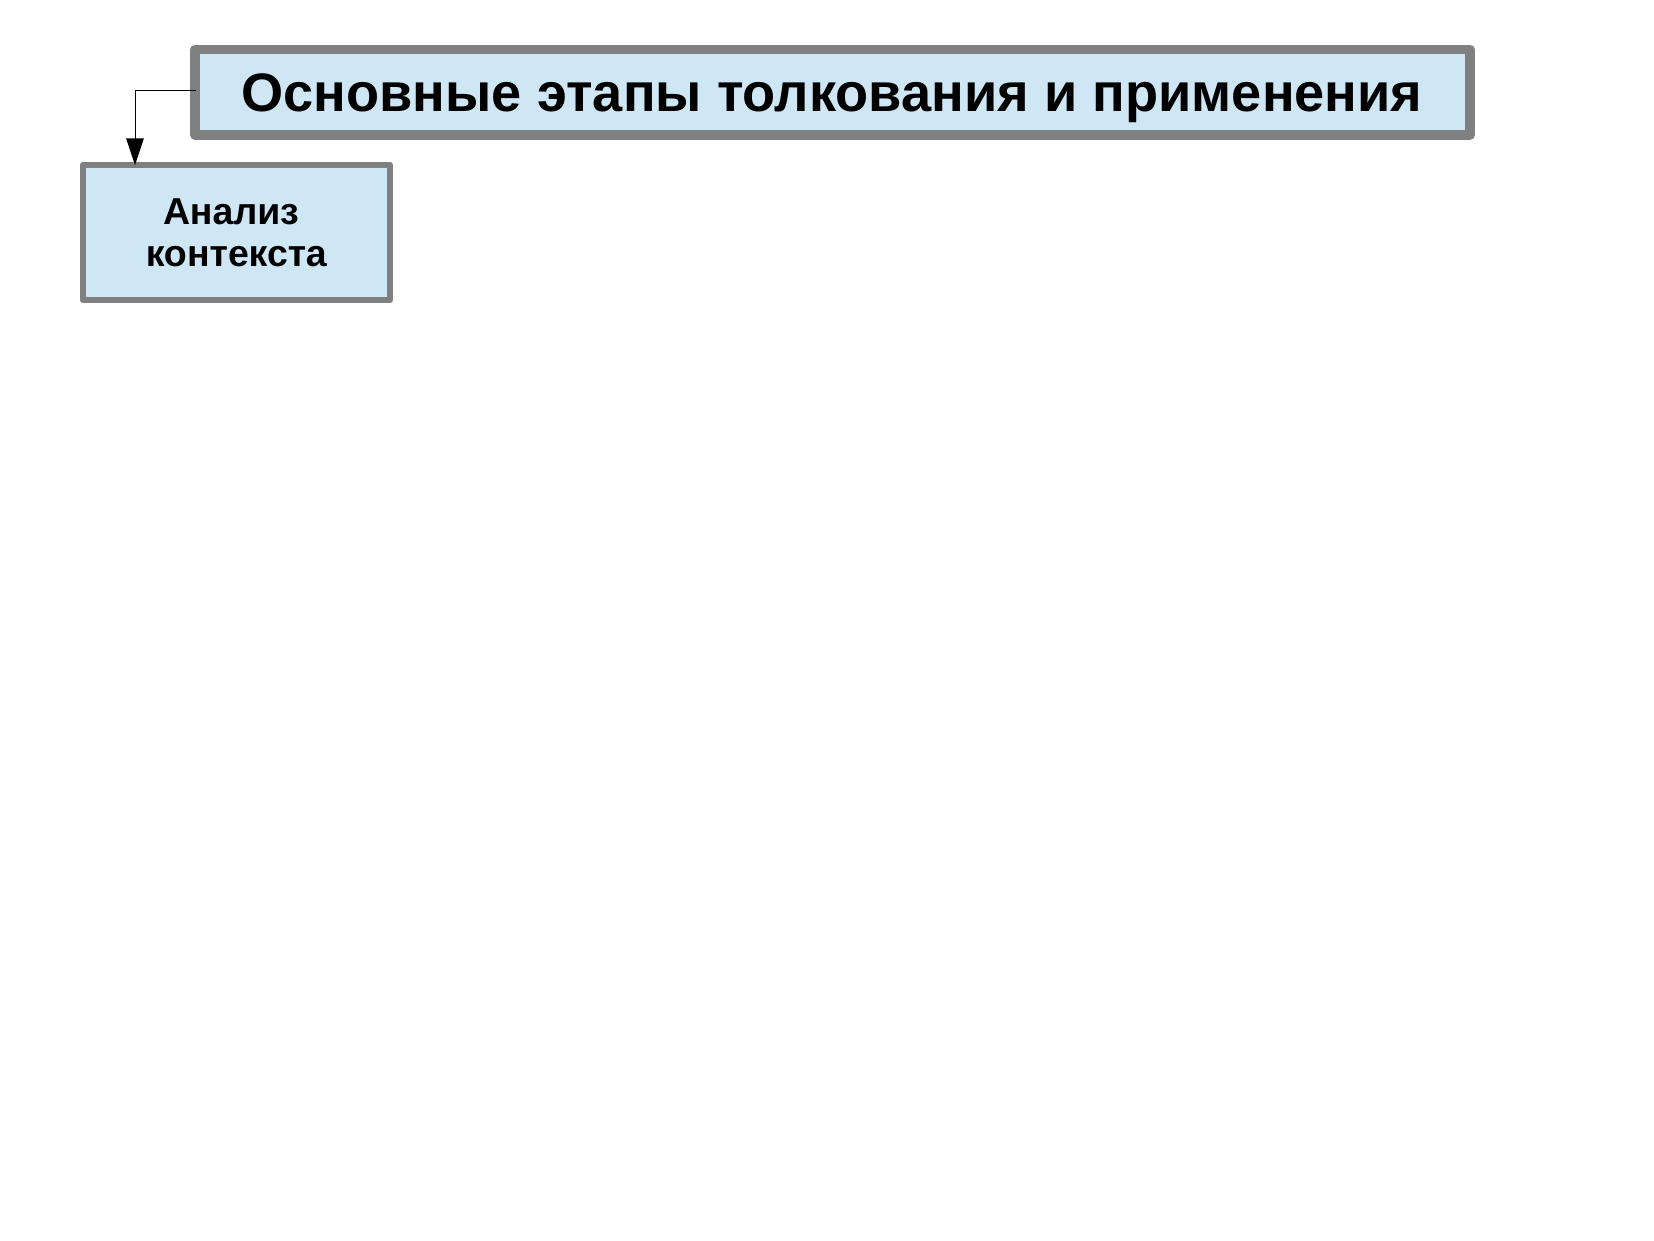

#
Основные этапы толкования и применения
Анализ
контекста